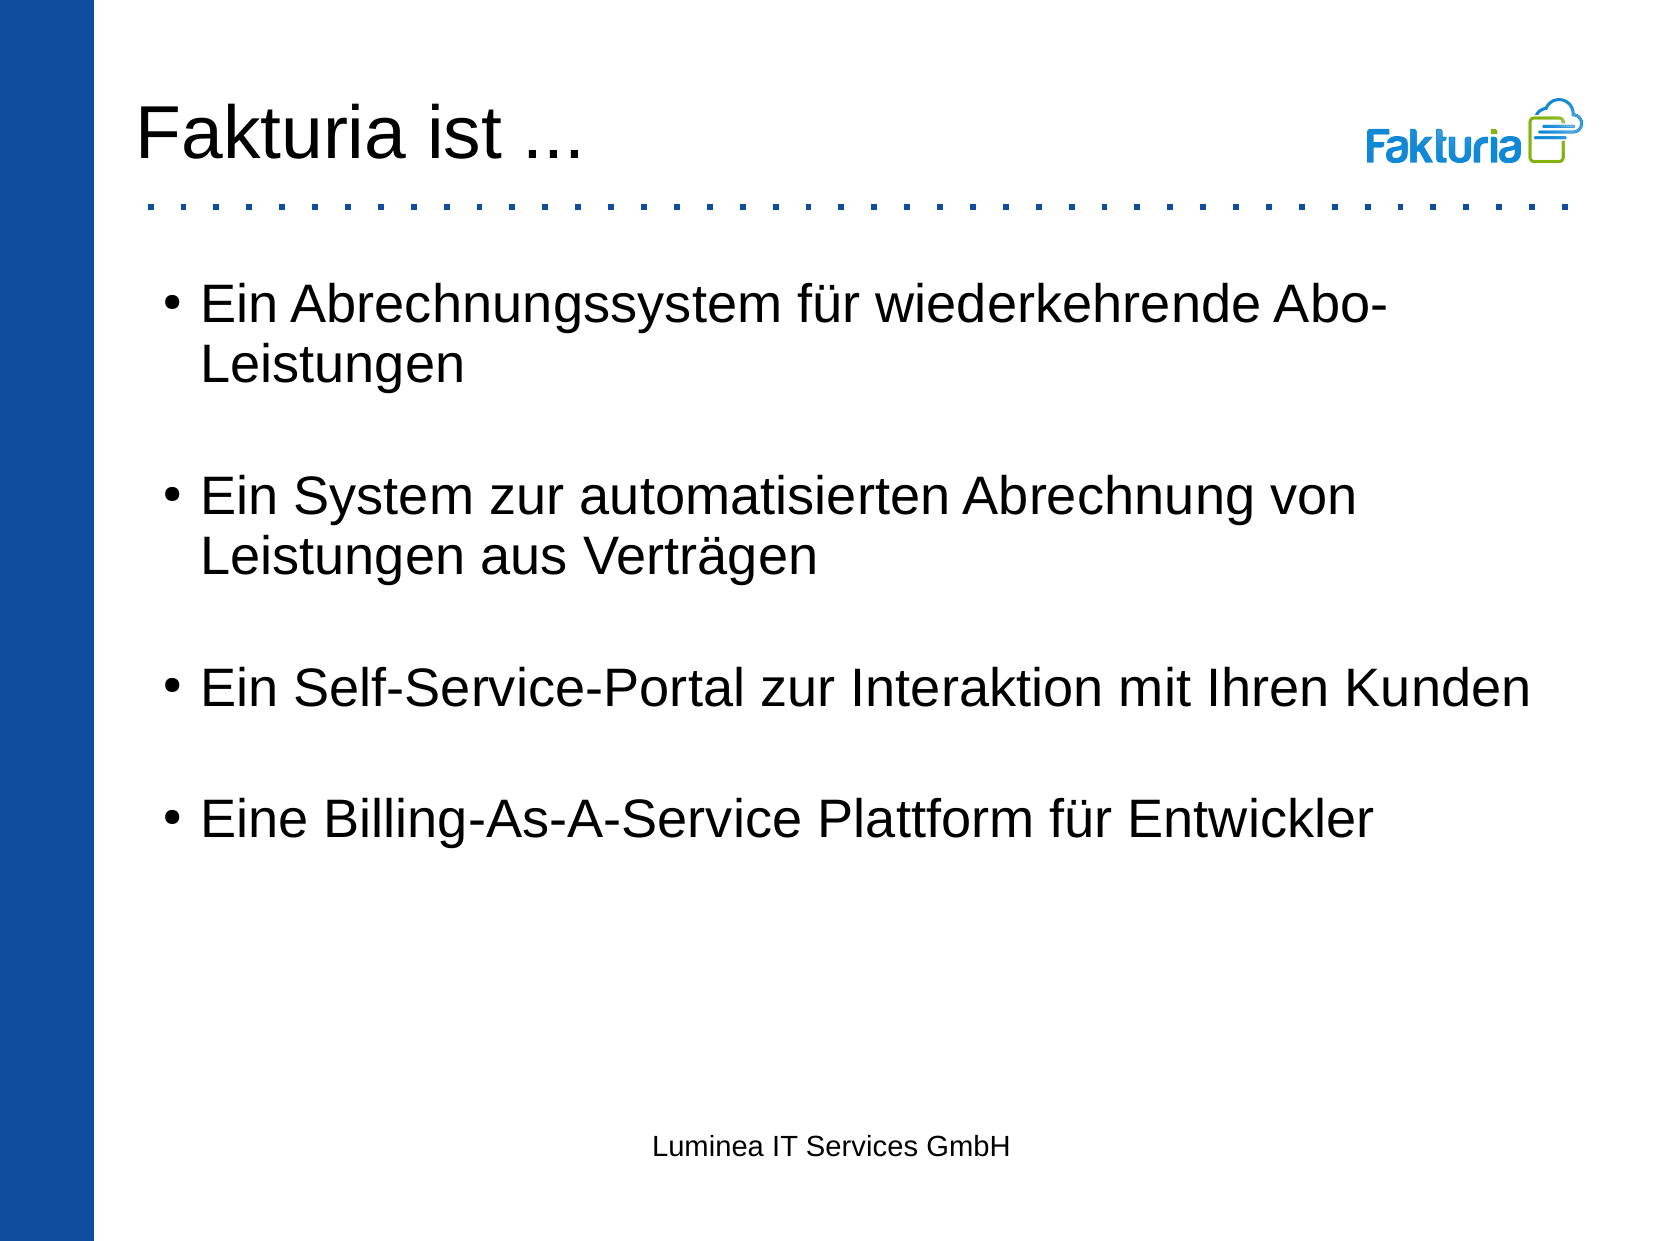

# Fakturia ist ...
Ein Abrechnungssystem für wiederkehrende Abo-Leistungen
Ein System zur automatisierten Abrechnung von Leistungen aus Verträgen
Ein Self-Service-Portal zur Interaktion mit Ihren Kunden
Eine Billing-As-A-Service Plattform für Entwickler
 Luminea IT Services GmbH